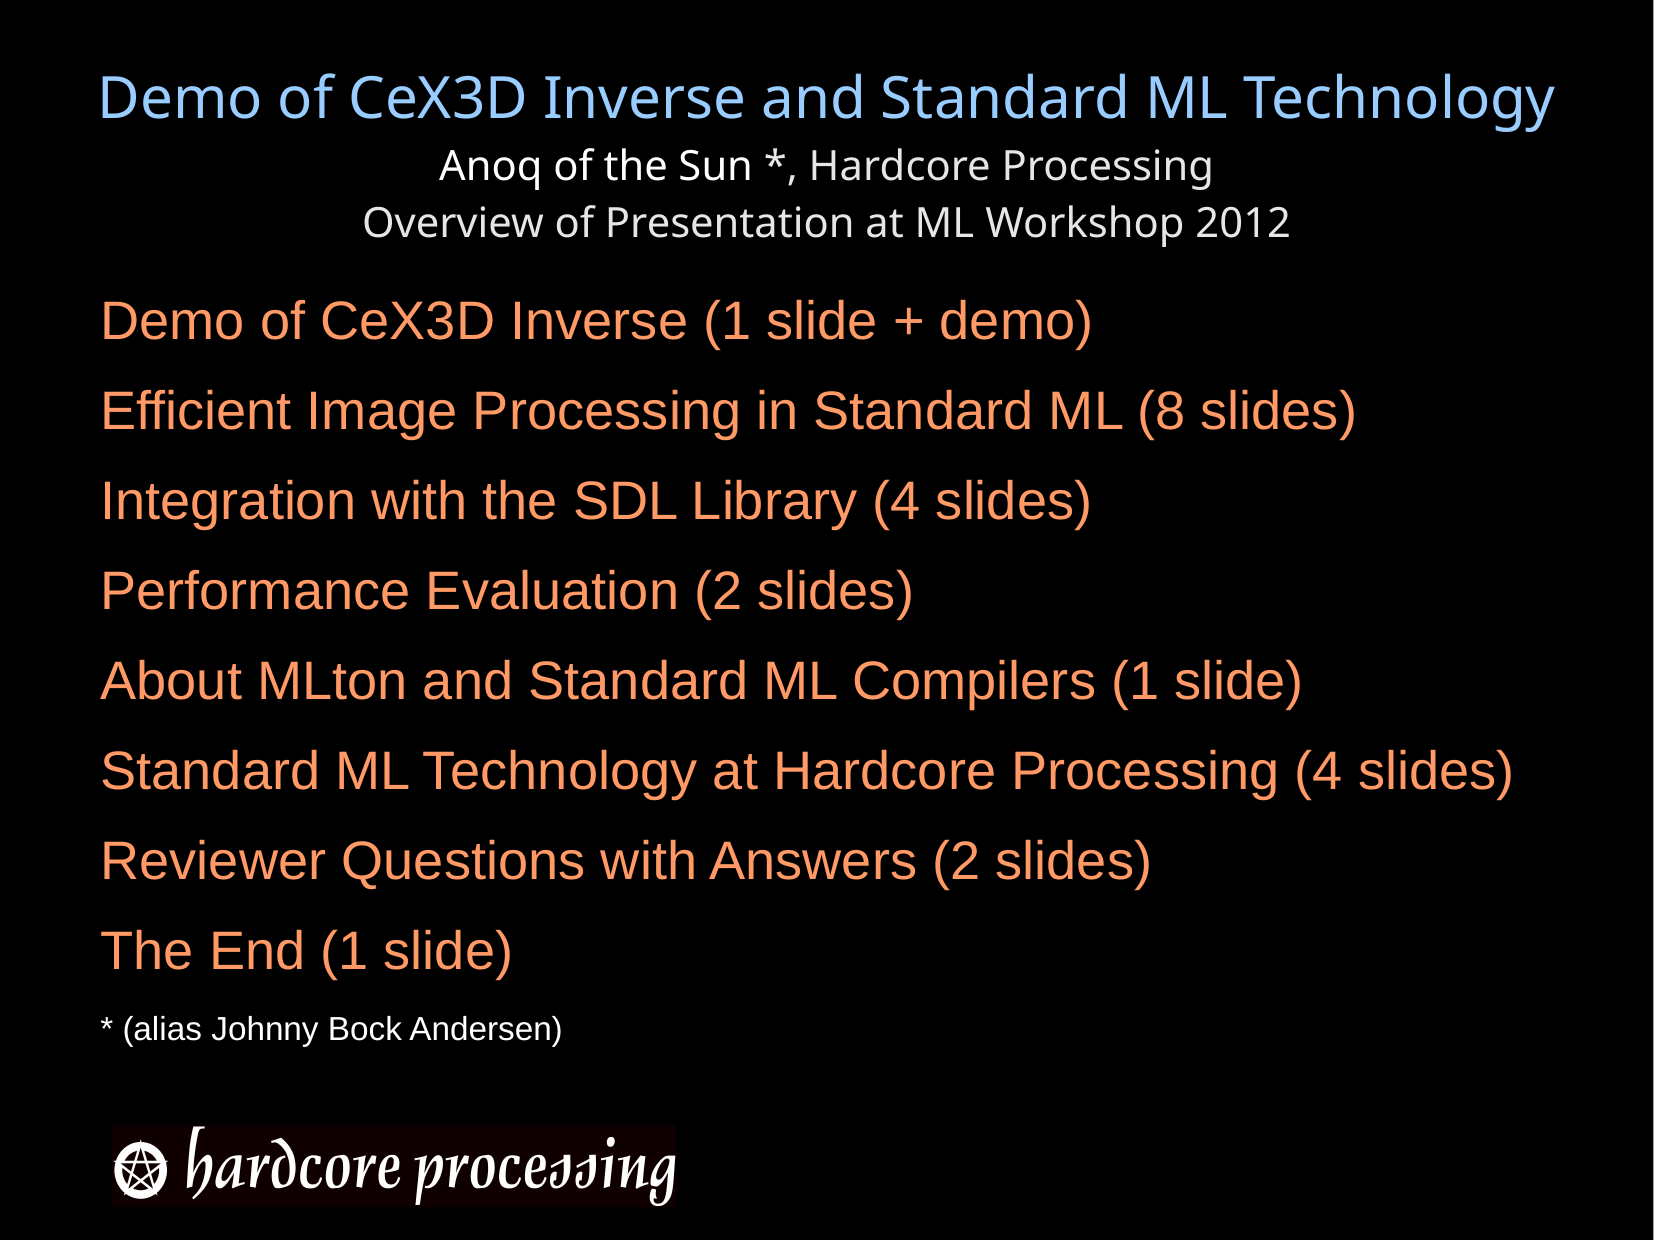

# Demo of CeX3D Inverse and Standard ML Technology Anoq of the Sun *, Hardcore Processing Overview of Presentation at ML Workshop 2012
Demo of CeX3D Inverse (1 slide + demo)
Efficient Image Processing in Standard ML (8 slides)
Integration with the SDL Library (4 slides)
Performance Evaluation (2 slides)
About MLton and Standard ML Compilers (1 slide)
Standard ML Technology at Hardcore Processing (4 slides)
Reviewer Questions with Answers (2 slides)
The End (1 slide)
* (alias Johnny Bock Andersen)